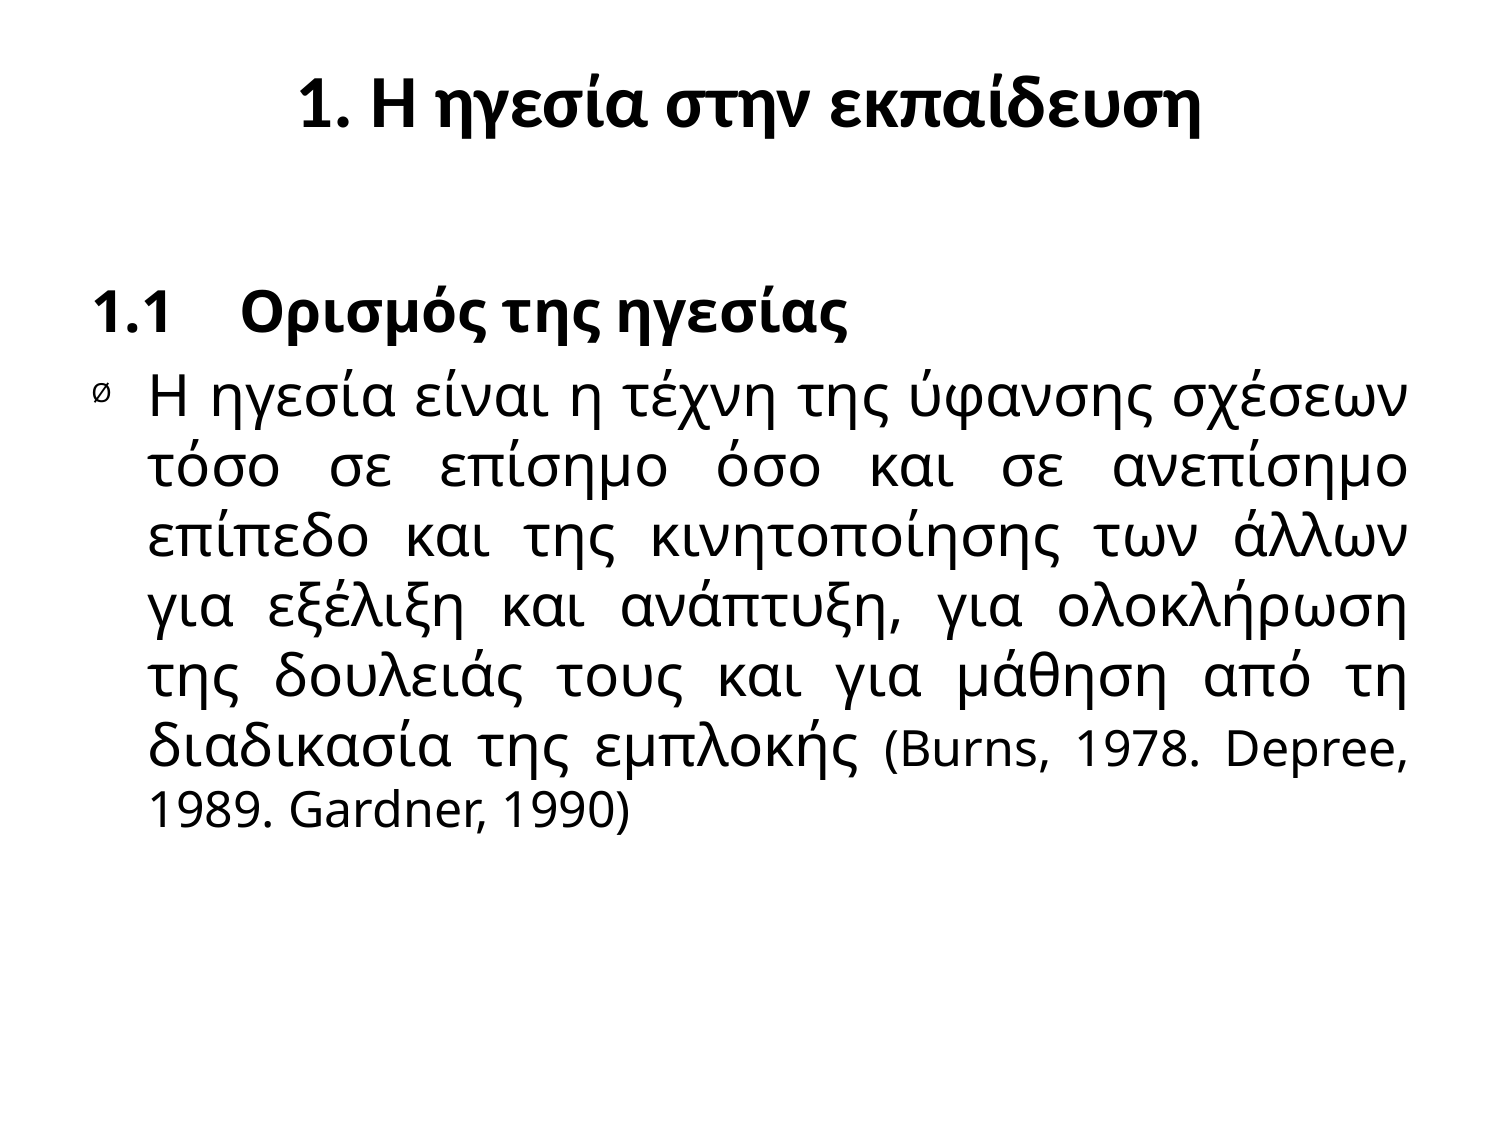

# 1. Η ηγεσία στην εκπαίδευση
1.1	Ορισμός της ηγεσίας
Η ηγεσία είναι η τέχνη της ύφανσης σχέσεων τόσο σε επίσημο όσο και σε ανεπίσημο επίπεδο και της κινητοποίησης των άλλων για εξέλιξη και ανάπτυξη, για ολοκλήρωση της δουλειάς τους και για μάθηση από τη διαδικασία της εμπλοκής (Burns, 1978. Depree, 1989. Gardner, 1990)